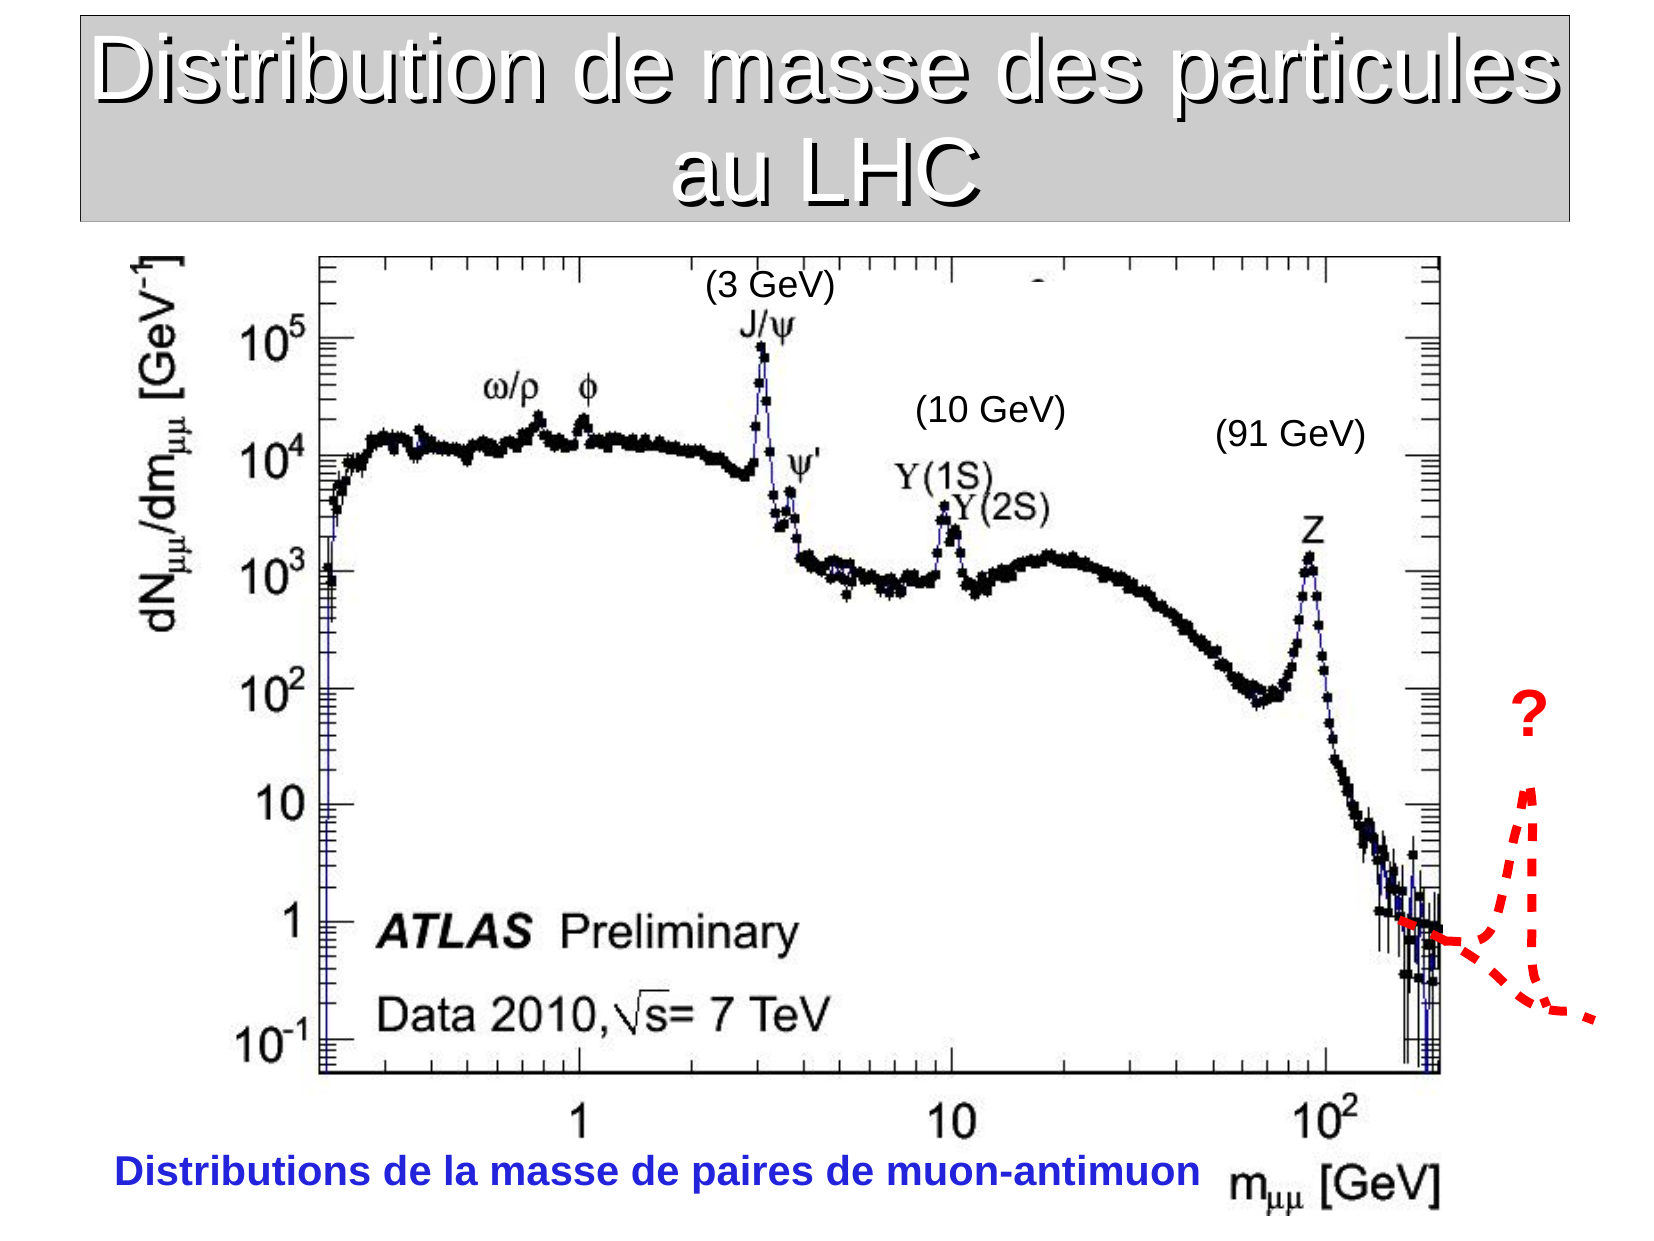

# Distribution de masse des particules au LHC
(3 GeV)
(10 GeV)
(91 GeV)
?
Distributions de la masse de paires de muon-antimuon